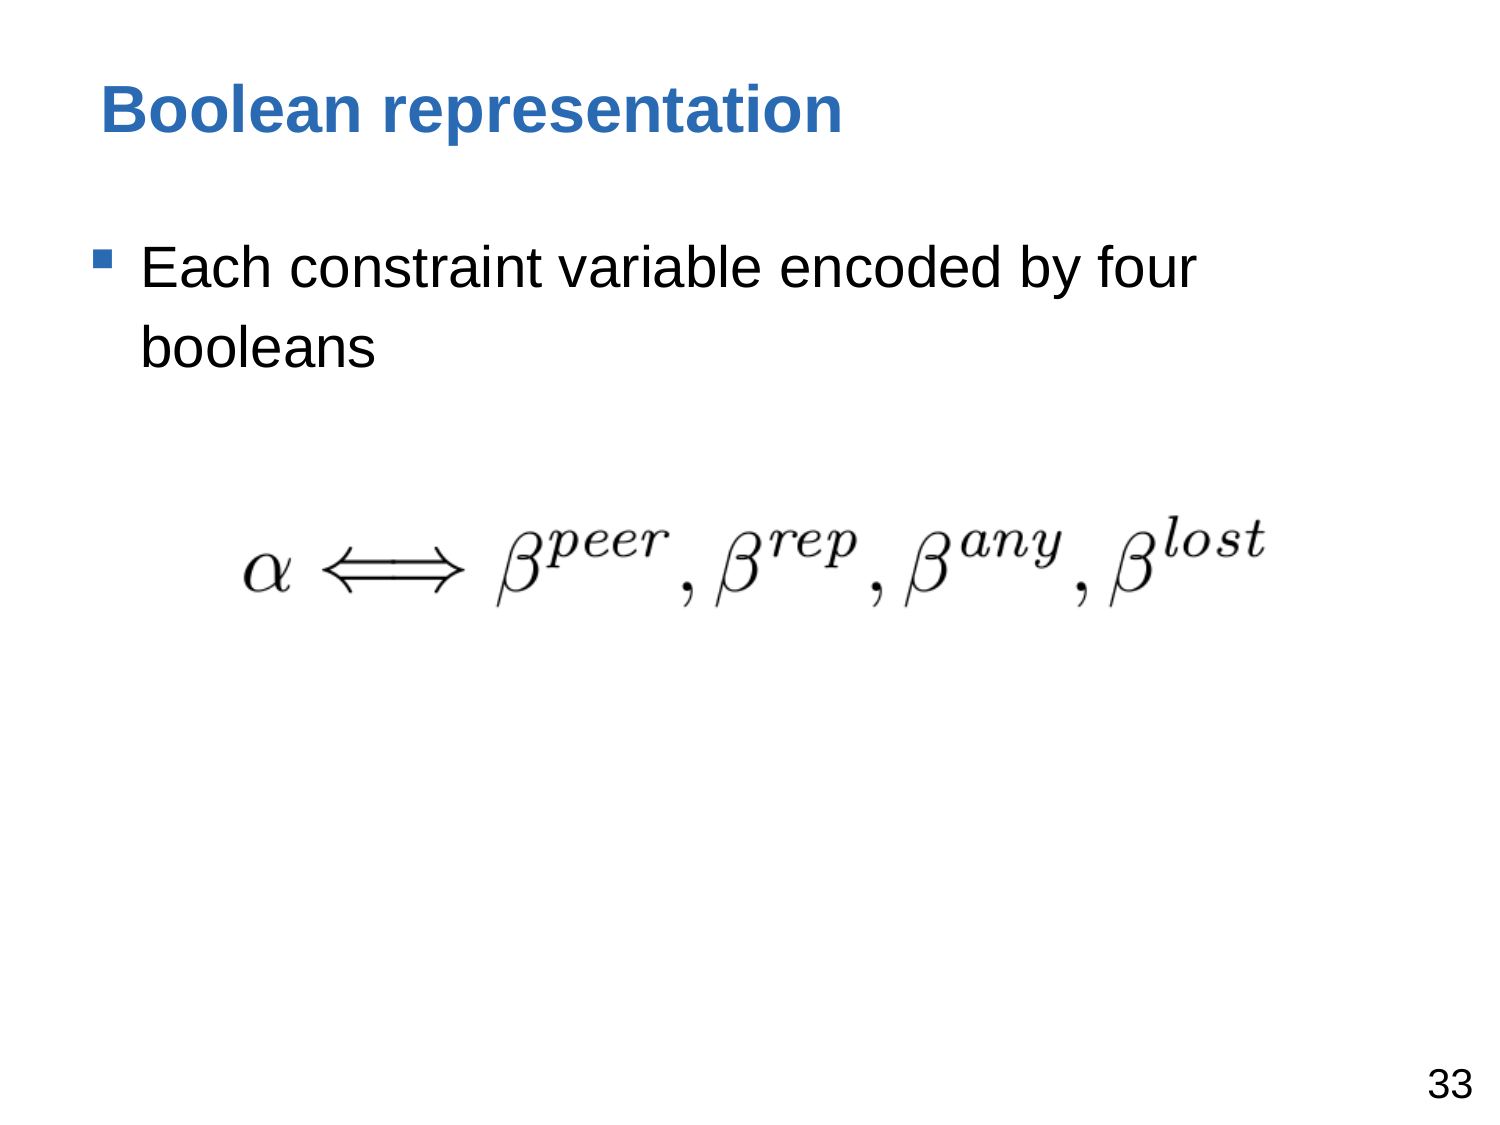

# Boolean representation
Each constraint variable encoded by four booleans
33